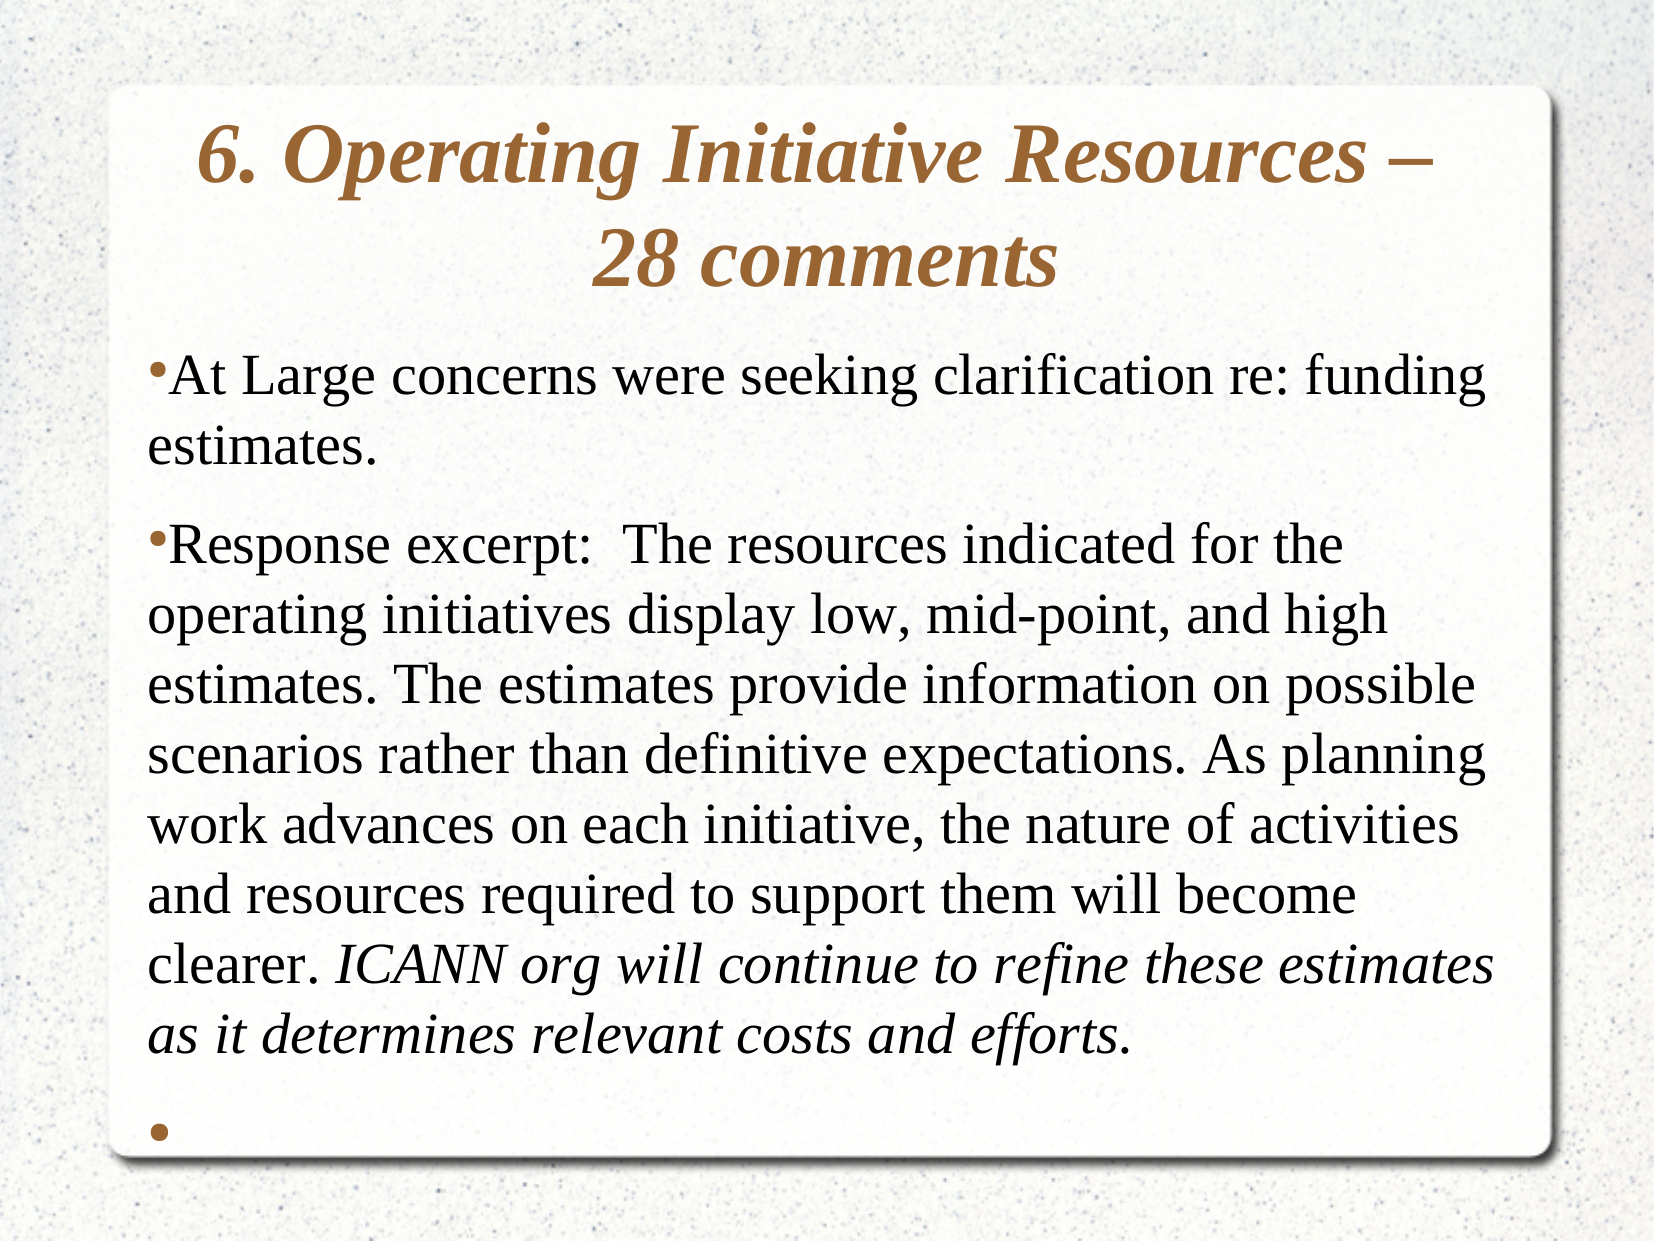

# 6. Operating Initiative Resources – 28 comments
At Large concerns were seeking clarification re: funding estimates.
Response excerpt: The resources indicated for the operating initiatives display low, mid-point, and high estimates. The estimates provide information on possible scenarios rather than definitive expectations. As planning work advances on each initiative, the nature of activities and resources required to support them will become clearer. ICANN org will continue to refine these estimates as it determines relevant costs and efforts.